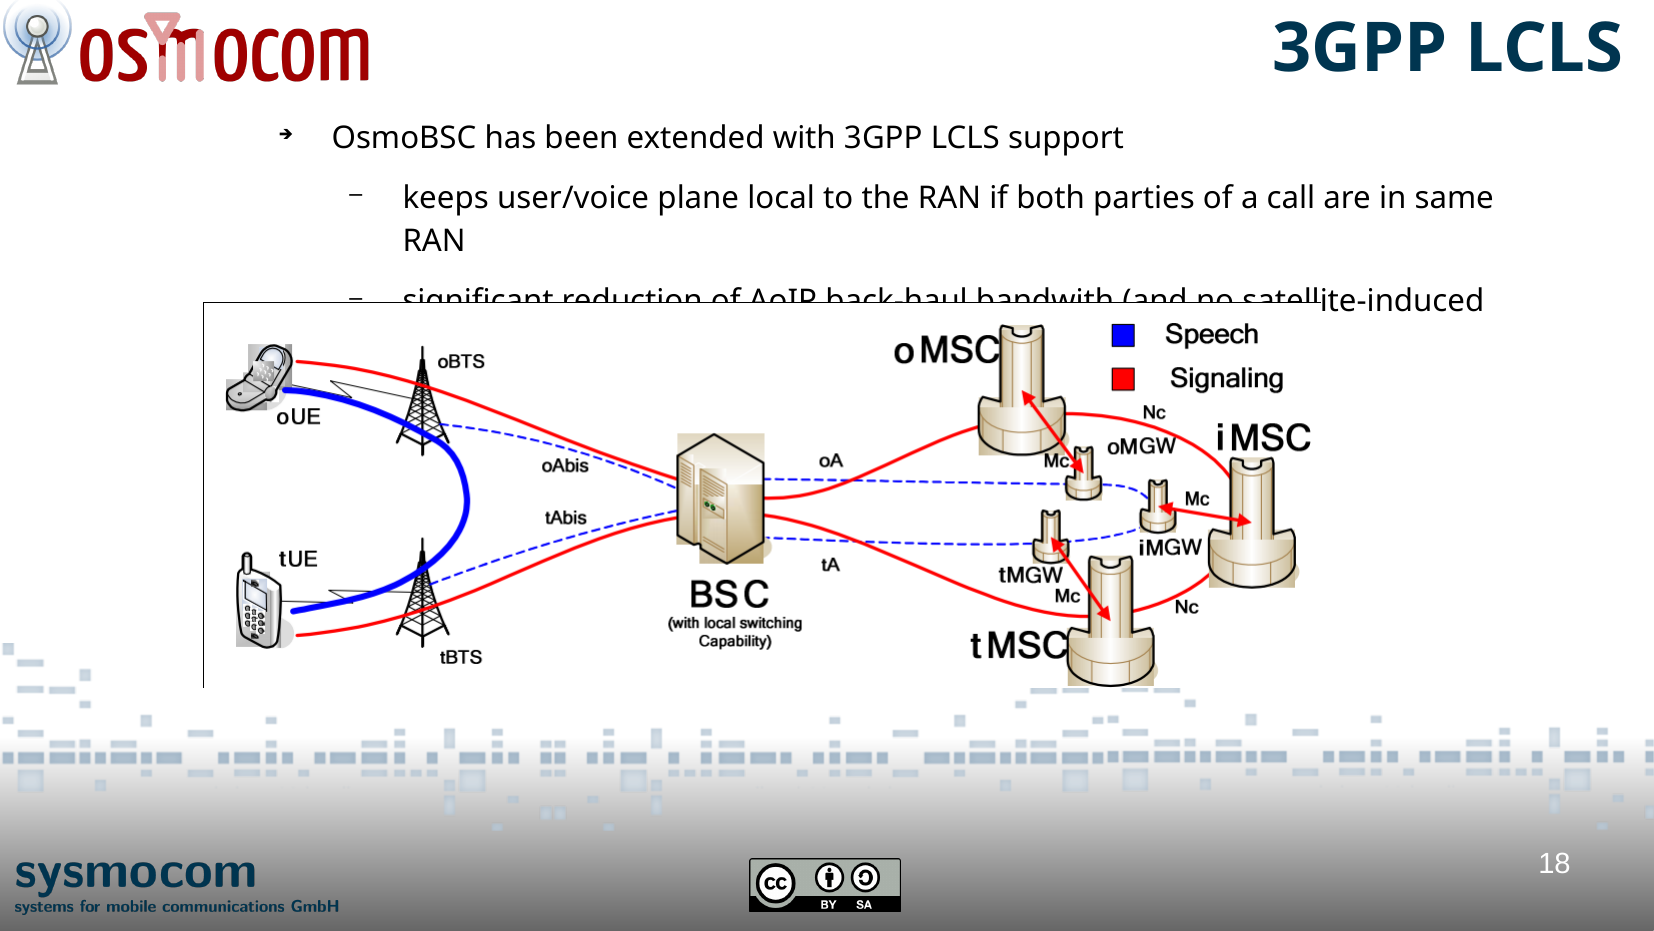

# 3GPP LCLS
OsmoBSC has been extended with 3GPP LCLS support
keeps user/voice plane local to the RAN if both parties of a call are in same RAN
significant reduction of AoIP back-haul bandwith (and no satellite-induced latency)
18